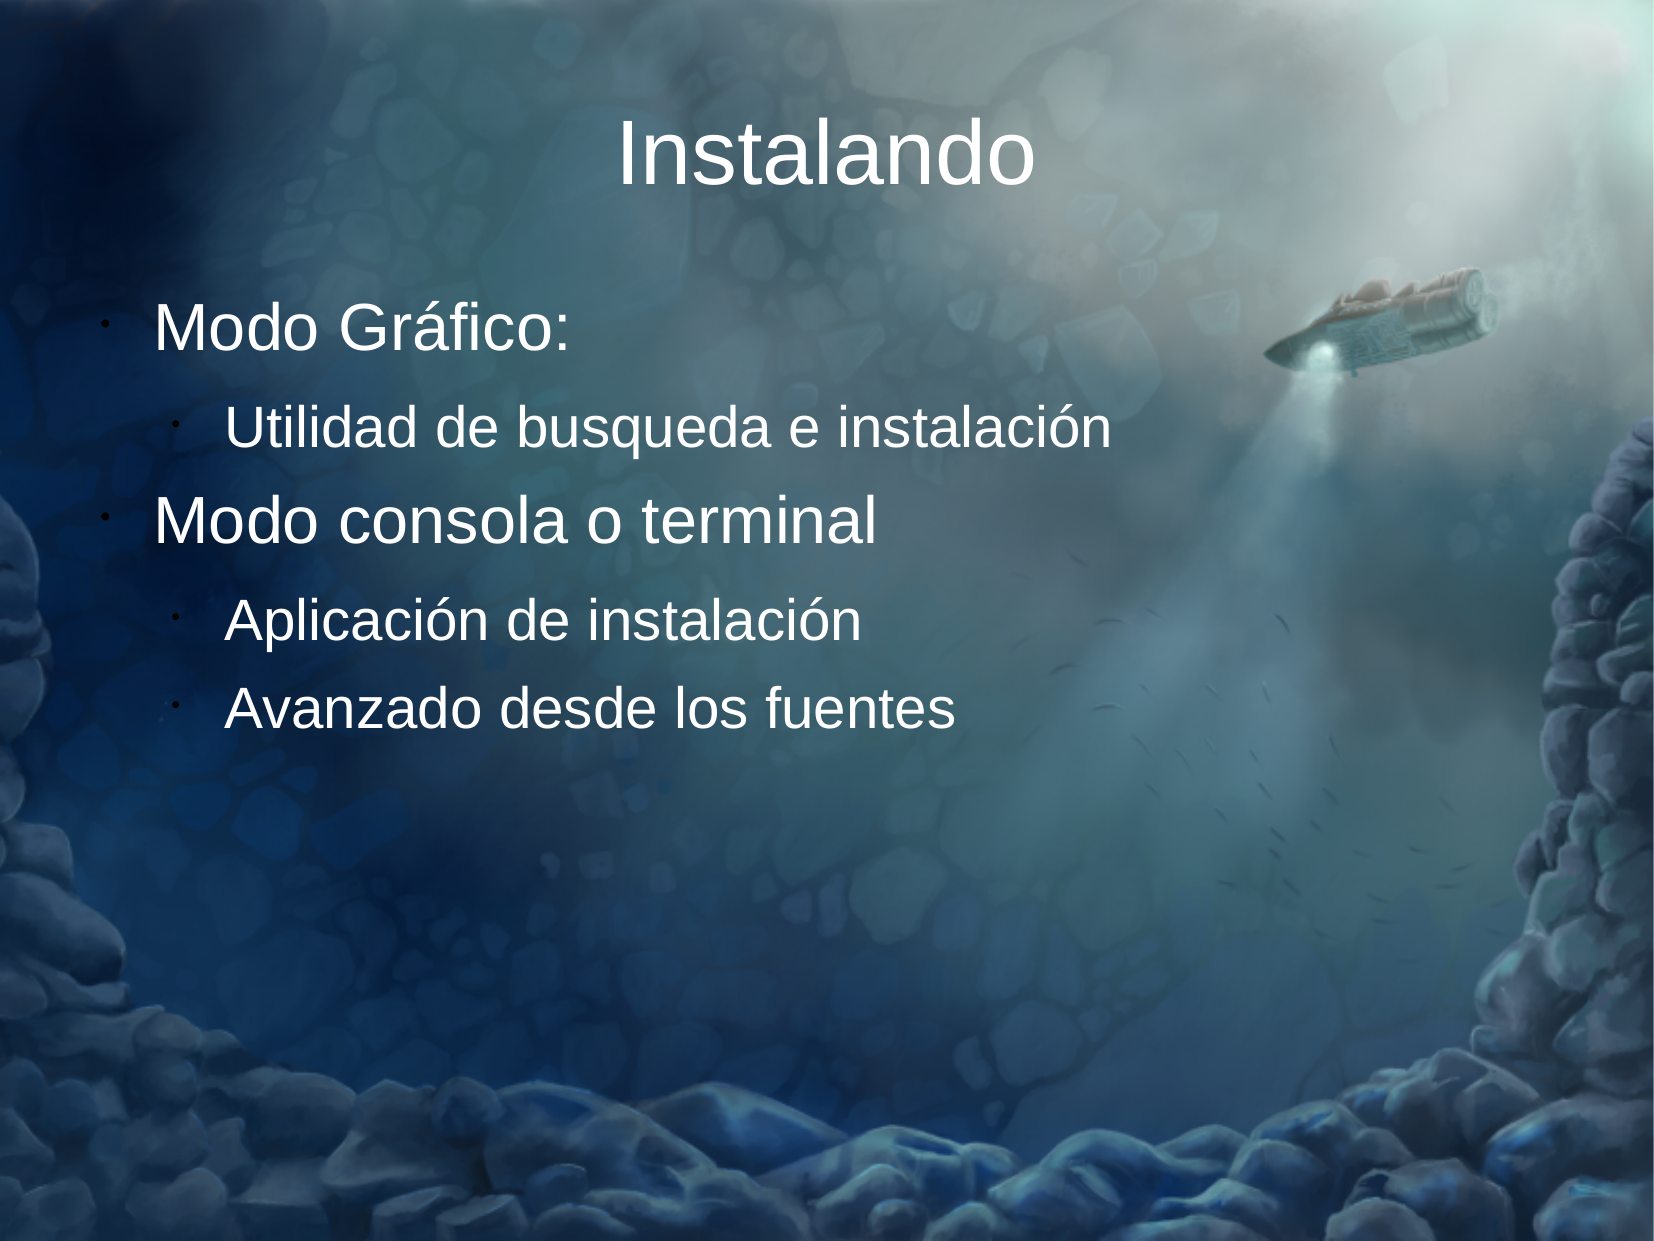

# Instalando
Modo Gráfico:
Utilidad de busqueda e instalación
Modo consola o terminal
Aplicación de instalación
Avanzado desde los fuentes